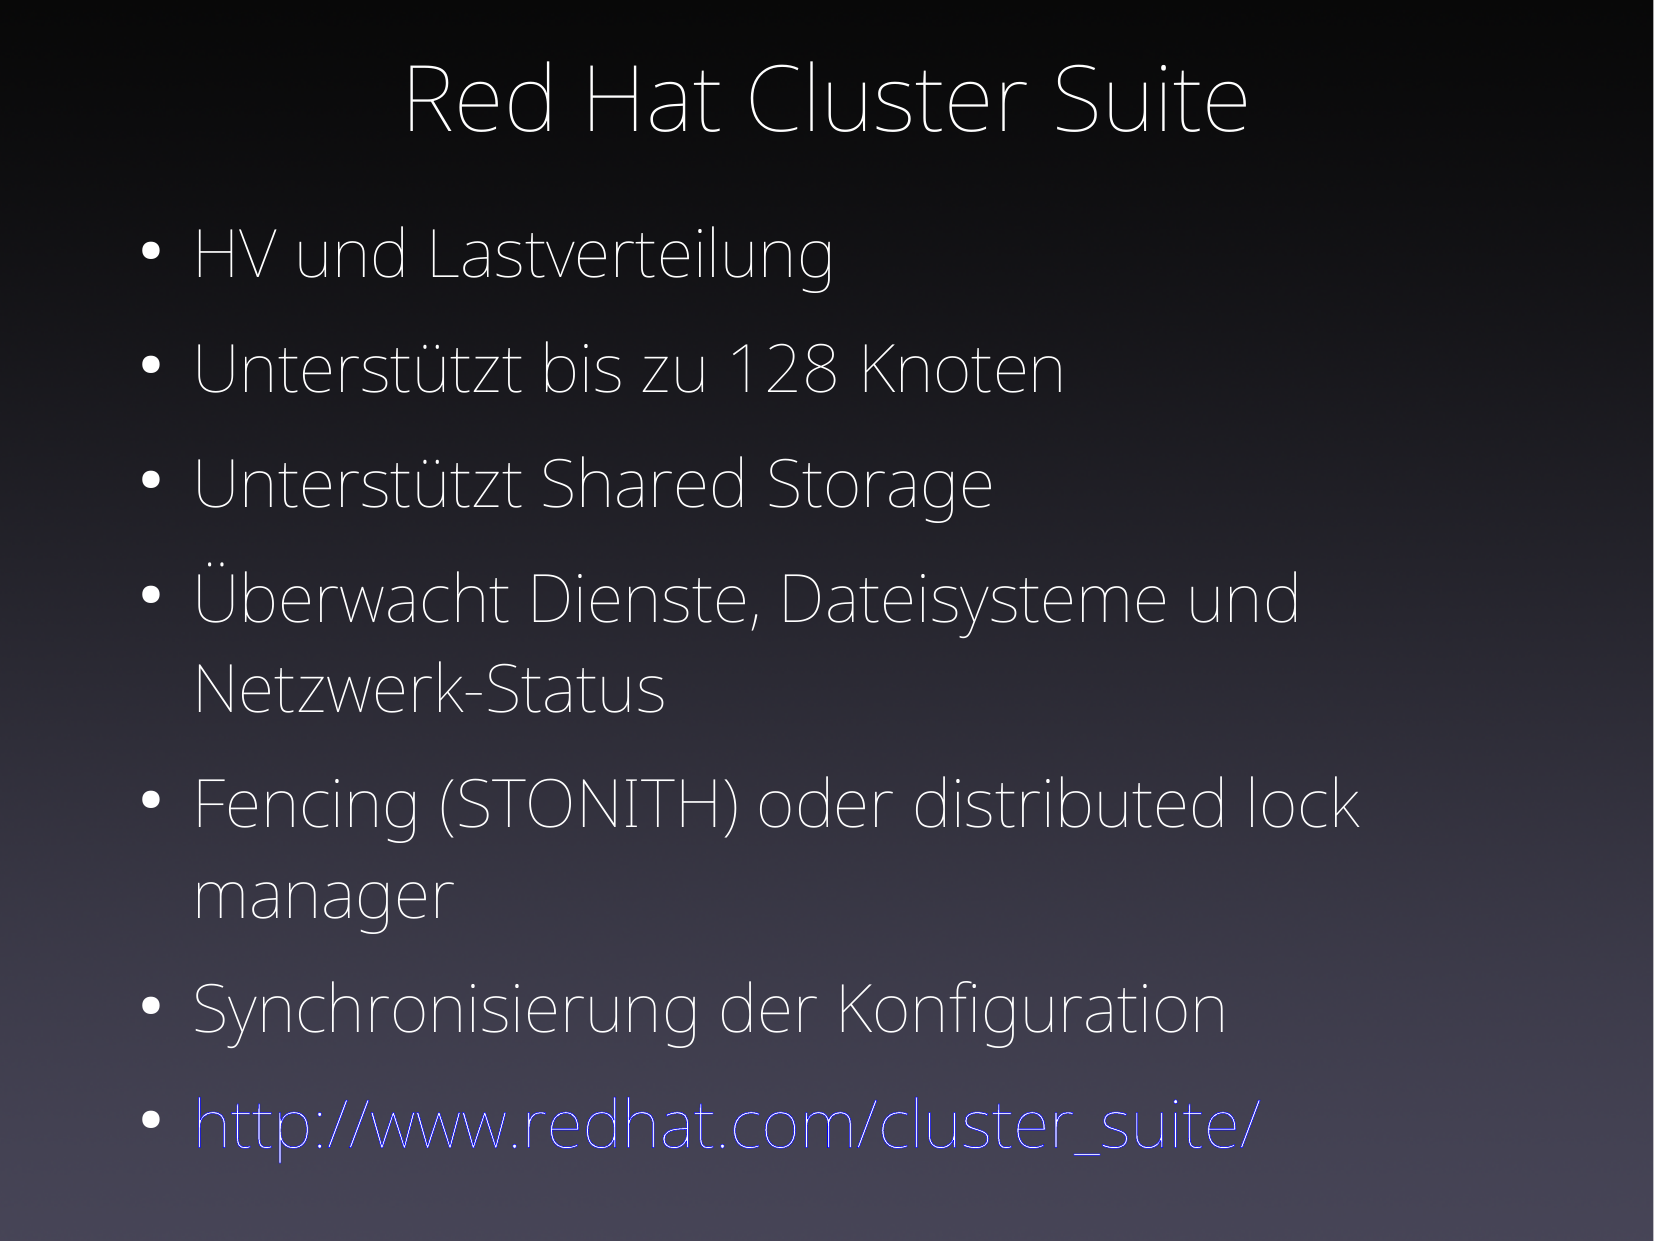

# Red Hat Cluster Suite
HV und Lastverteilung
Unterstützt bis zu 128 Knoten
Unterstützt Shared Storage
Überwacht Dienste, Dateisysteme und Netzwerk-Status
Fencing (STONITH) oder distributed lock manager
Synchronisierung der Konfiguration
http://www.redhat.com/cluster_suite/